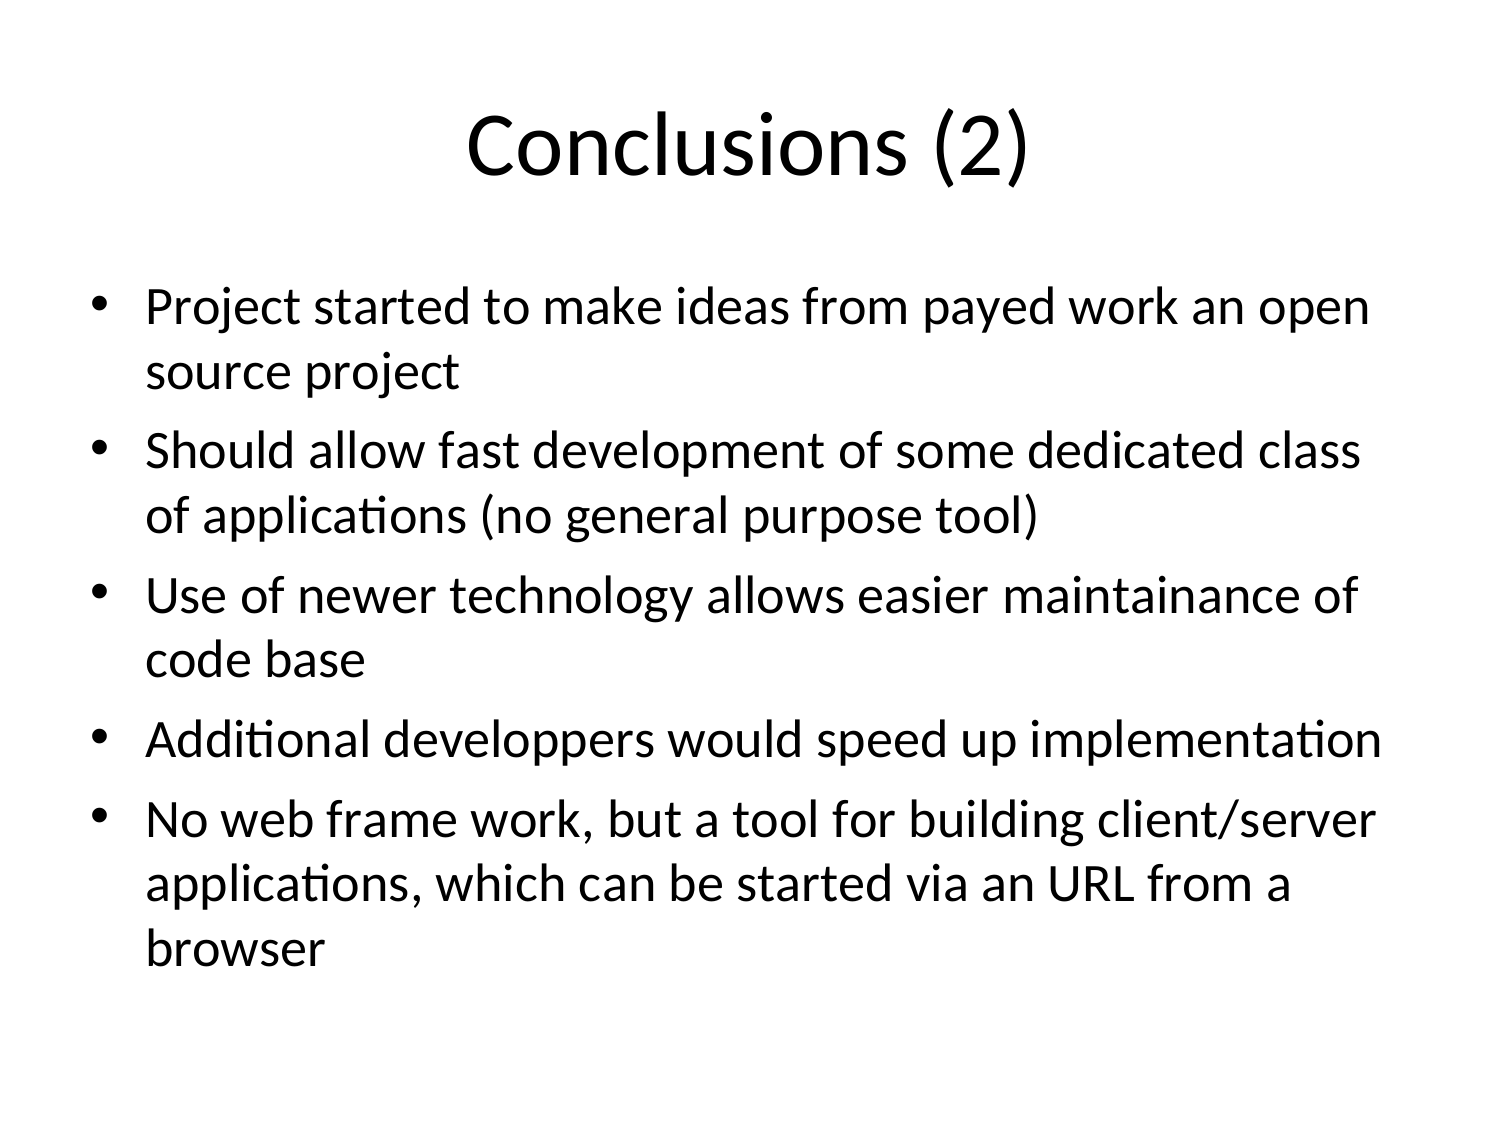

Conclusions (2)
Project started to make ideas from payed work an open source project
Should allow fast development of some dedicated class of applications (no general purpose tool)
Use of newer technology allows easier maintainance of code base
Additional developpers would speed up implementation
No web frame work, but a tool for building client/server applications, which can be started via an URL from a browser